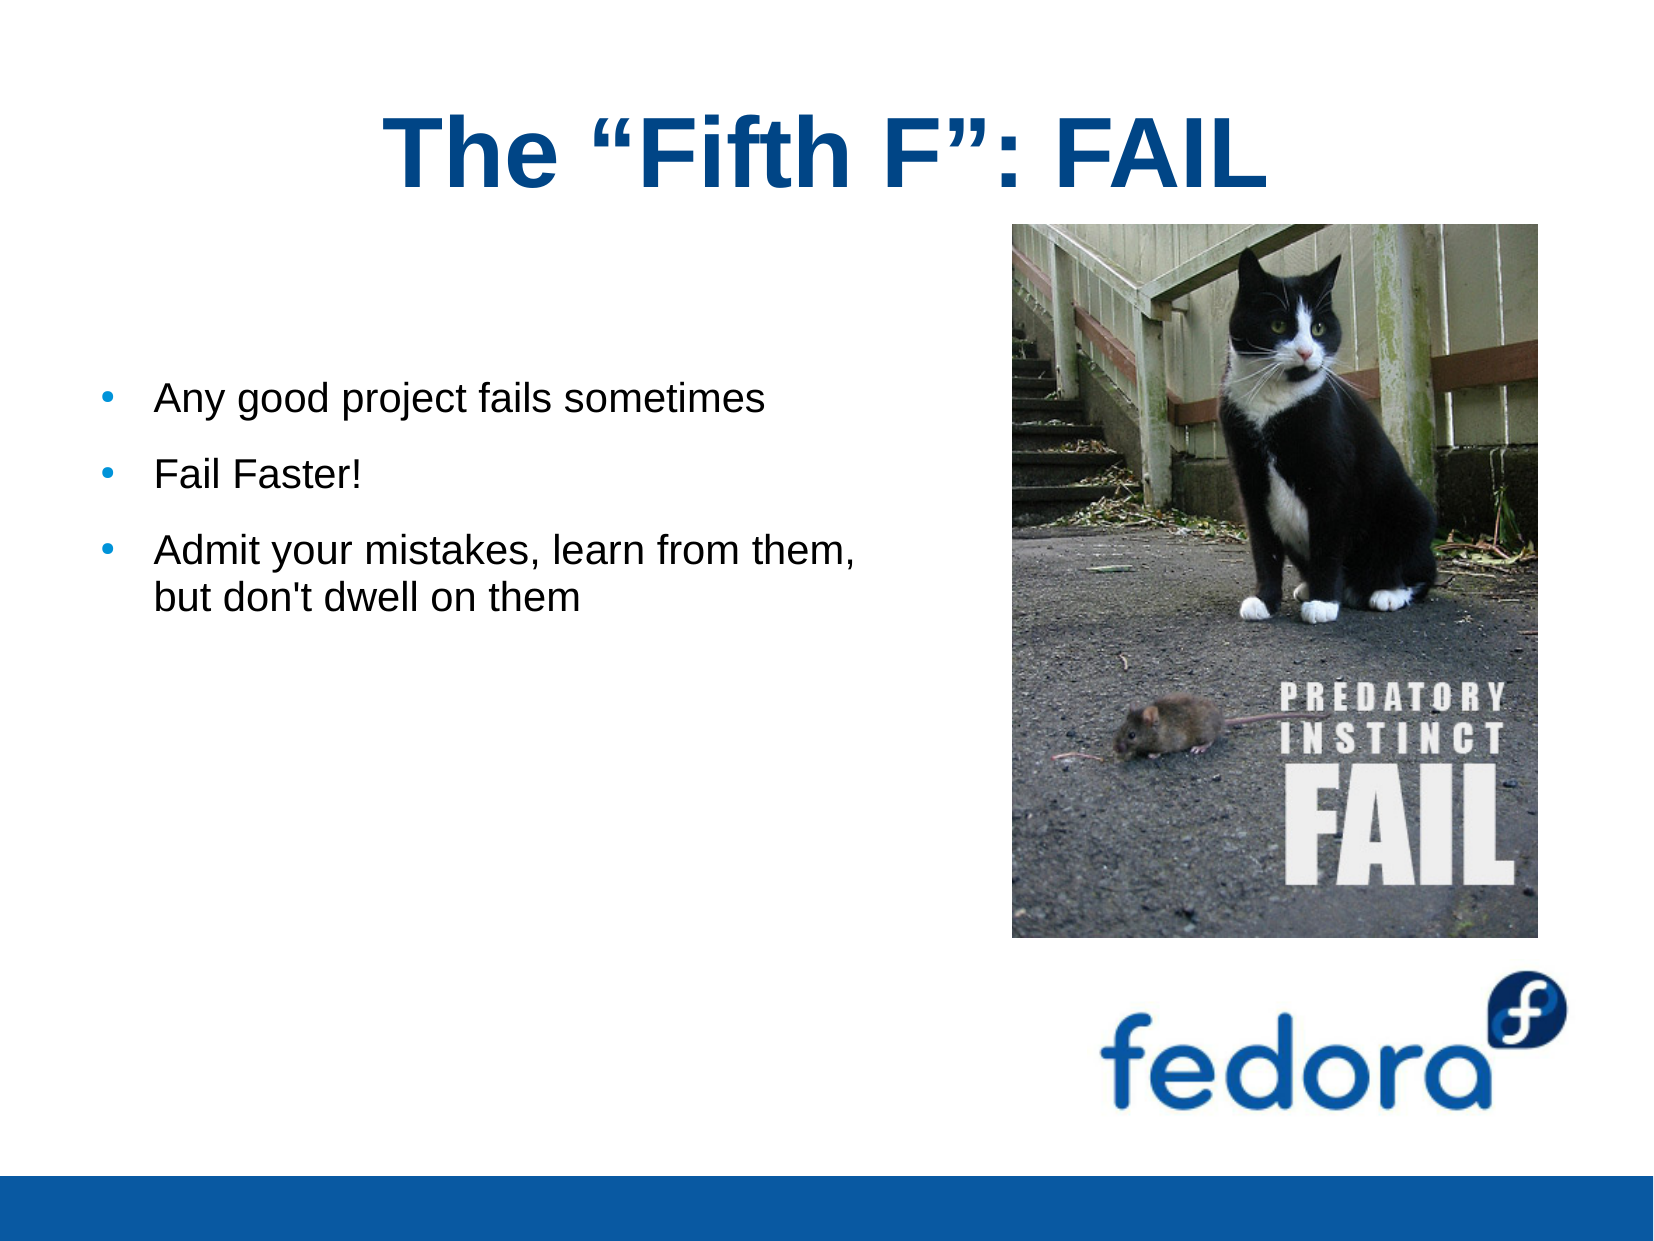

# The “Fifth F”: FAIL
Any good project fails sometimes
Fail Faster!
Admit your mistakes, learn from them, but don't dwell on them